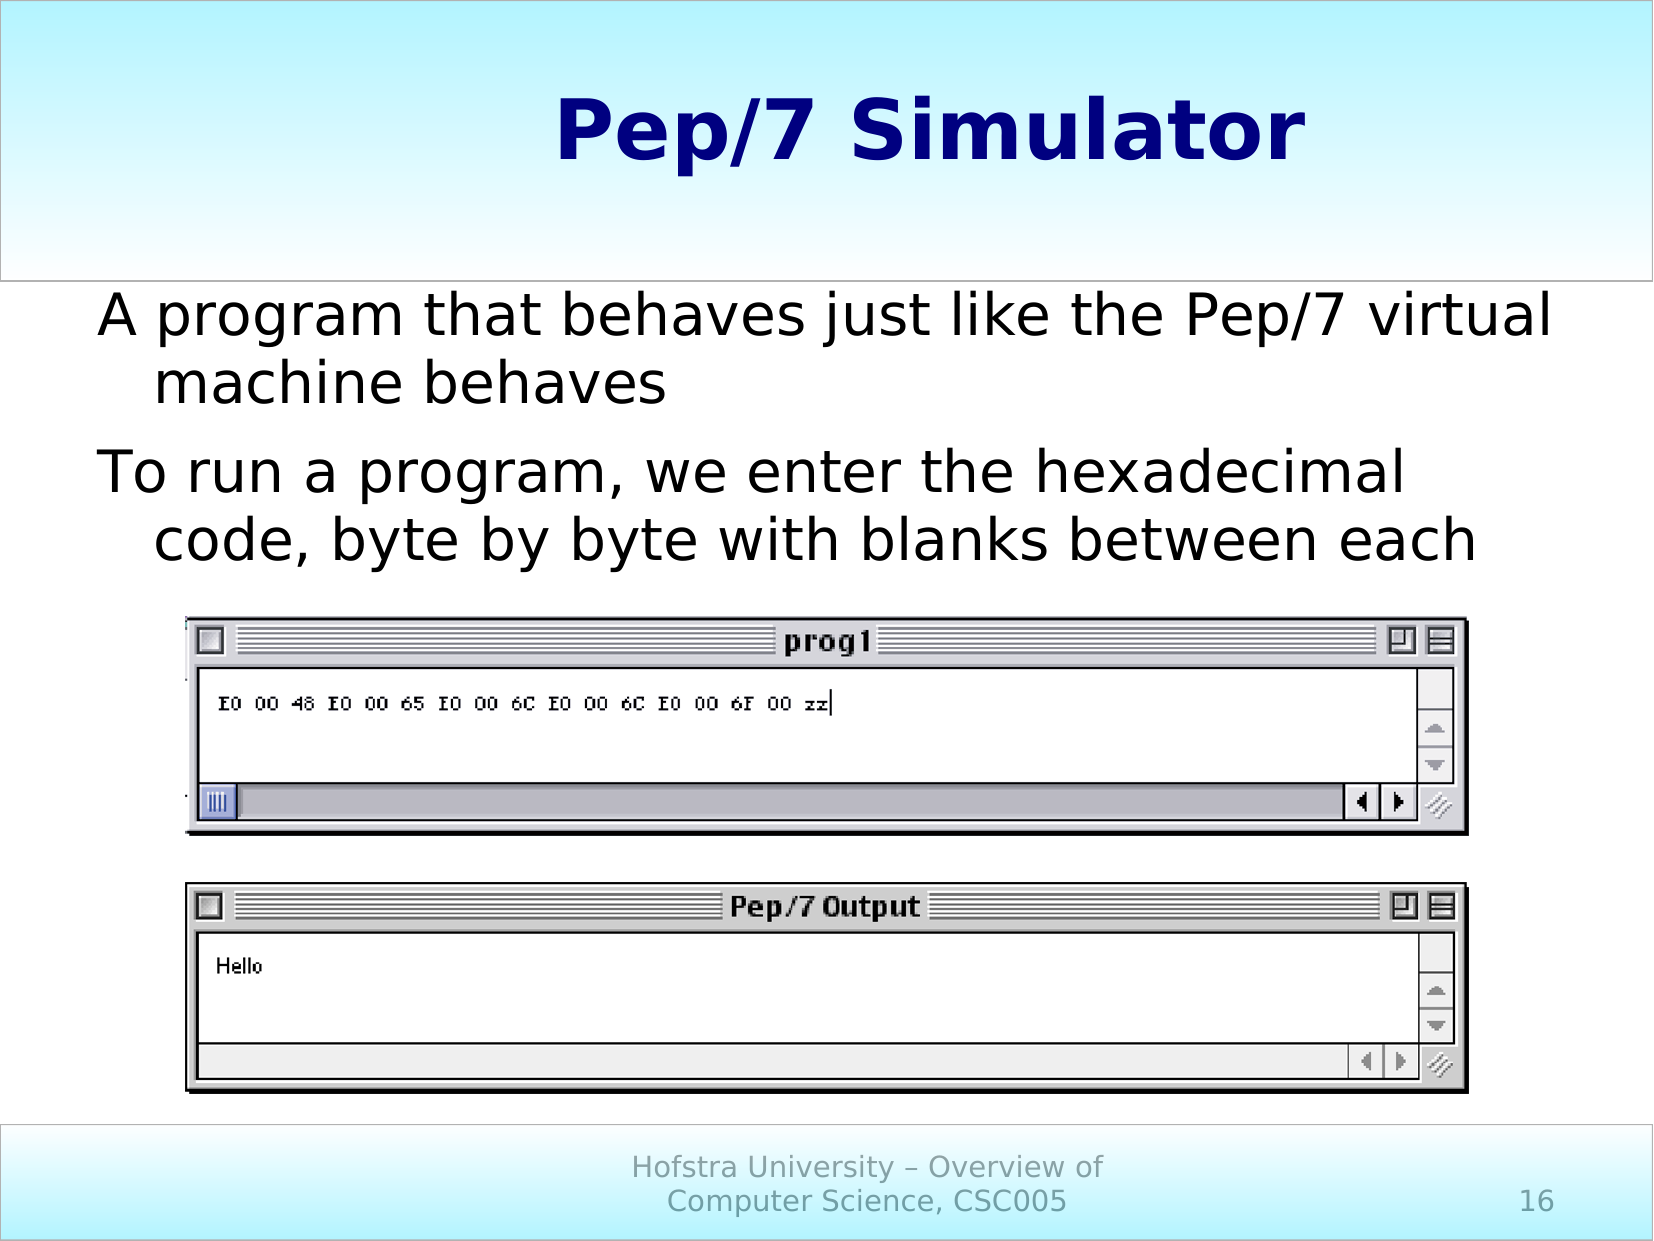

# Pep/7 Simulator
A program that behaves just like the Pep/7 virtual machine behaves
To run a program, we enter the hexadecimal code, byte by byte with blanks between each
16